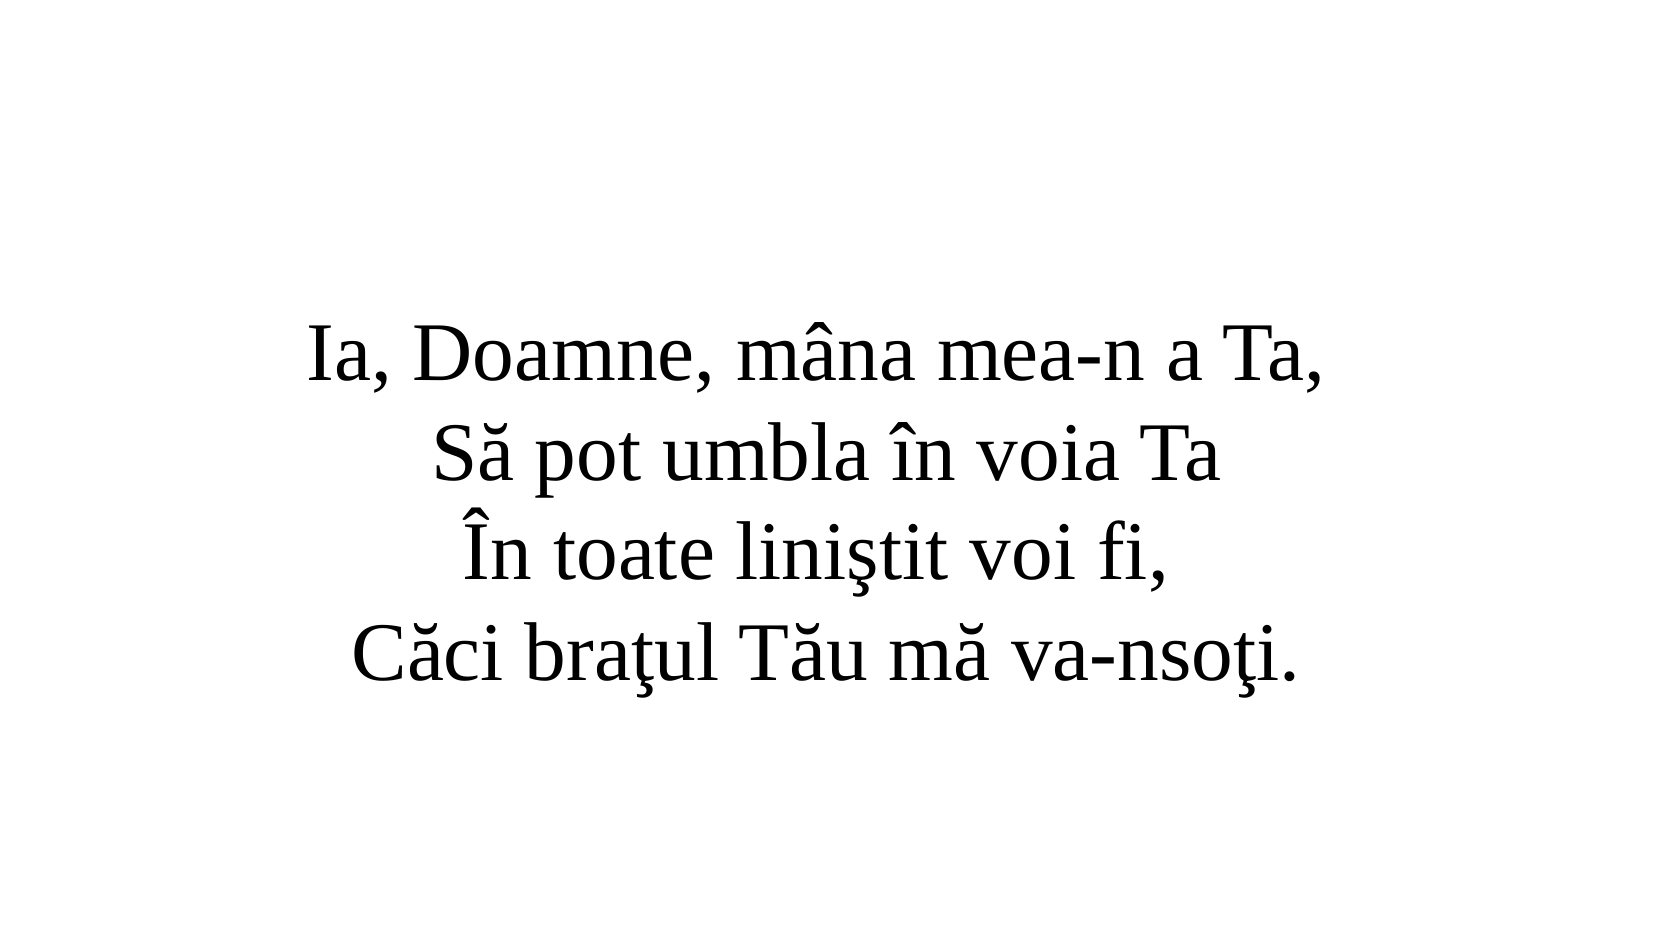

# Ia, Doamne, mâna mea-n a Ta, Să pot umbla în voia Ta În toate liniştit voi fi, Căci braţul Tău mă va-nsoţi.